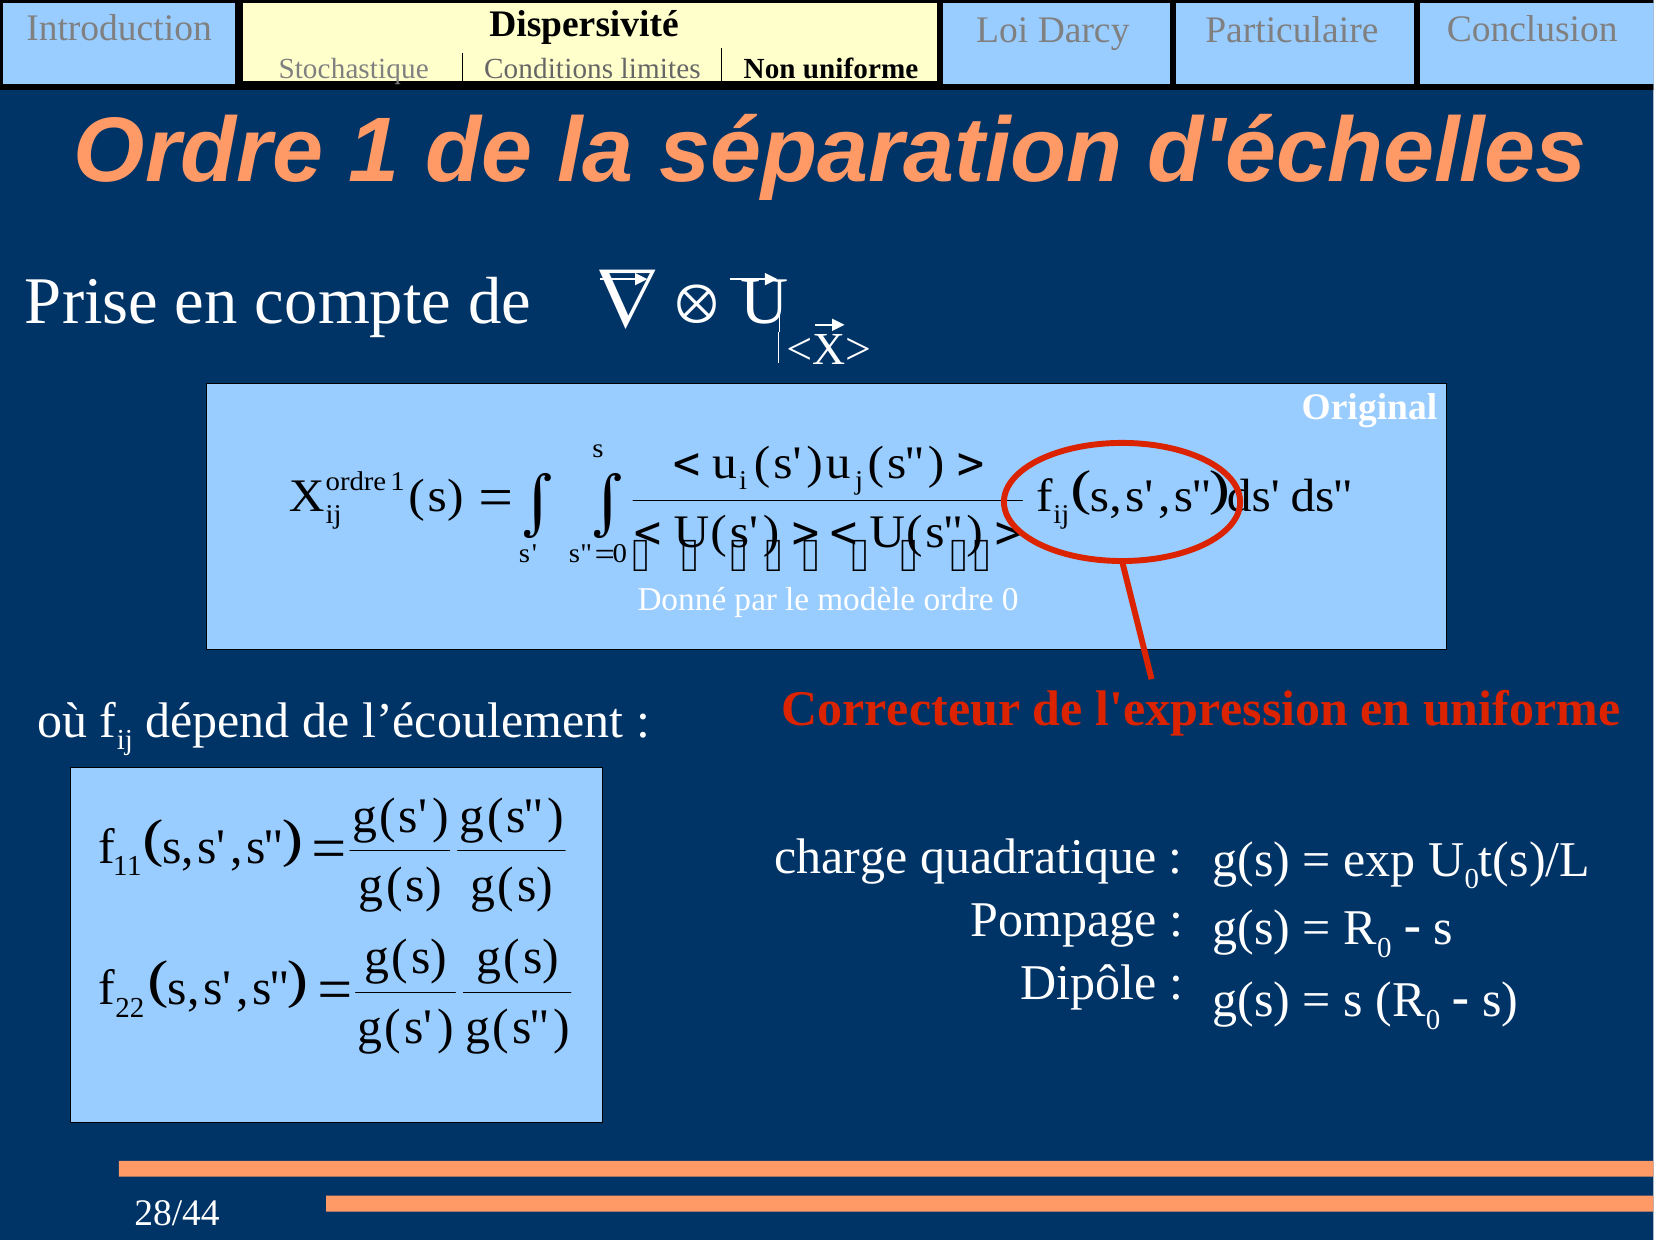

Dispersivité
Introduction
Conclusion
Loi Darcy
Particulaire
Stochastique
Conditions limites
Non uniforme
Ordre 1 de la séparation d'échelles
Prise en compte de   U
<X>
Original
Donné par le modèle ordre 0
Correcteur de l'expression en uniforme
où fij dépend de l’écoulement :
charge quadratique :
Pompage :
Dipôle :
g(s) = exp U0t(s)/L
g(s) = R0  s
g(s) = s (R0  s)